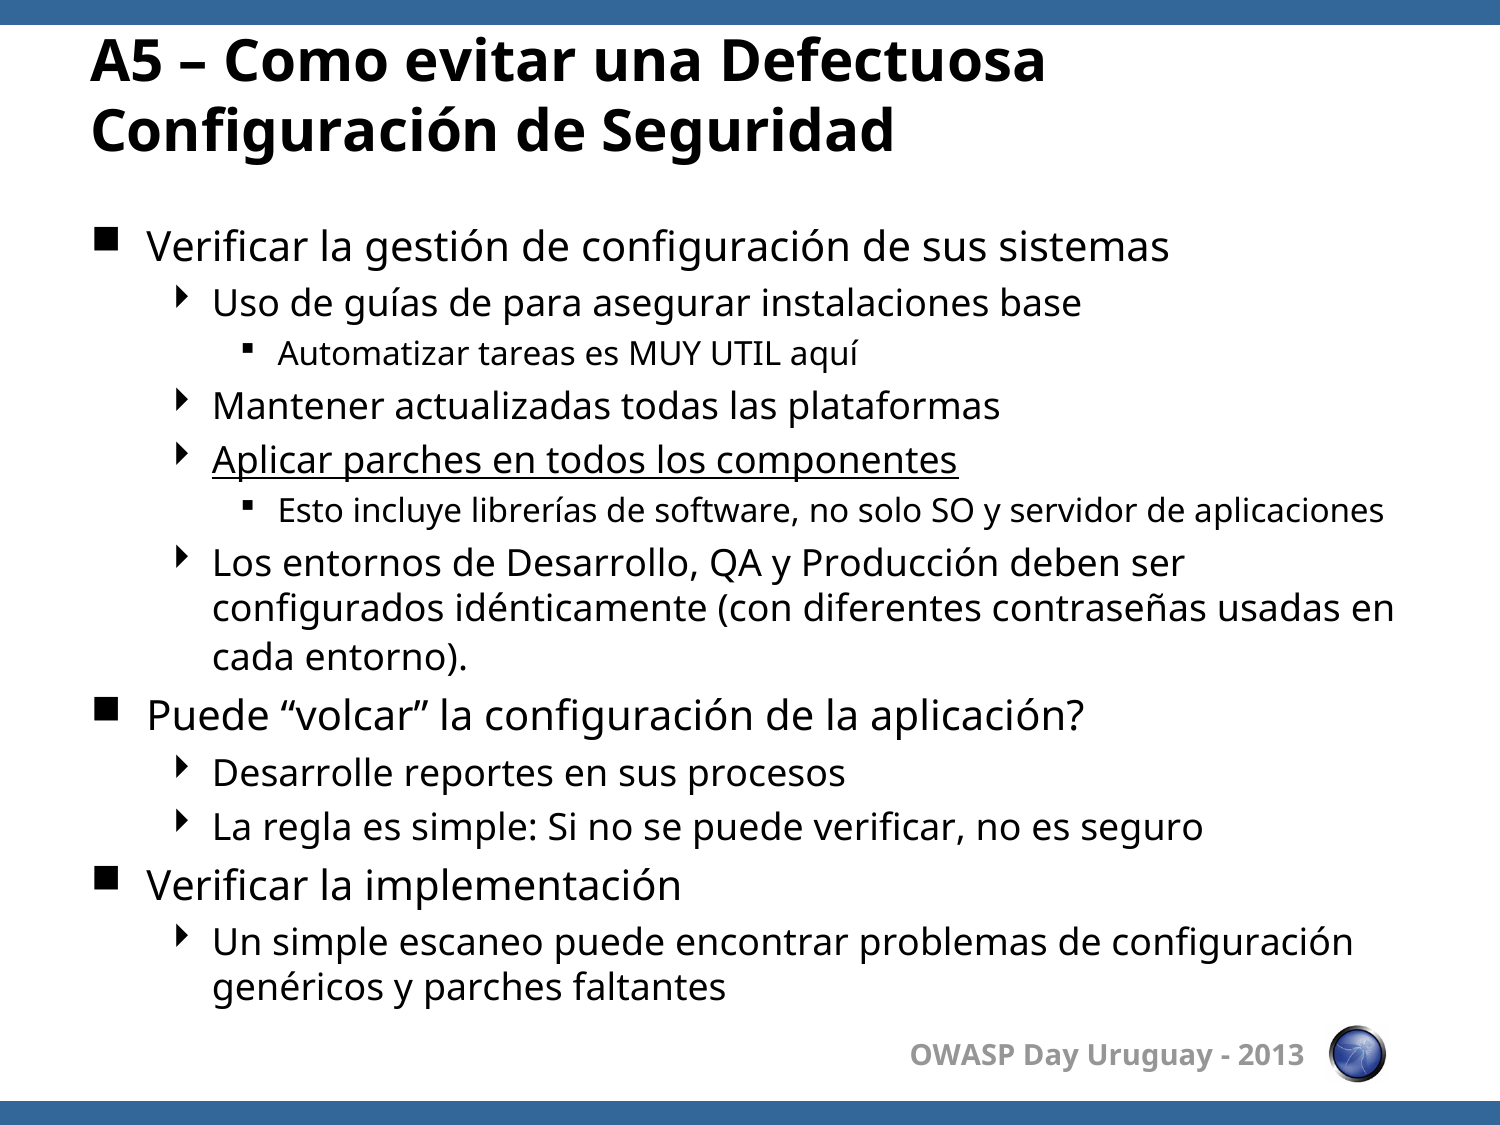

# A5 – Como evitar una Defectuosa Configuración de Seguridad
Verificar la gestión de configuración de sus sistemas
Uso de guías de para asegurar instalaciones base
Automatizar tareas es MUY UTIL aquí
Mantener actualizadas todas las plataformas
Aplicar parches en todos los componentes
Esto incluye librerías de software, no solo SO y servidor de aplicaciones
Los entornos de Desarrollo, QA y Producción deben ser configurados idénticamente (con diferentes contraseñas usadas en cada entorno).
Puede “volcar” la configuración de la aplicación?
Desarrolle reportes en sus procesos
La regla es simple: Si no se puede verificar, no es seguro
Verificar la implementación
Un simple escaneo puede encontrar problemas de configuración genéricos y parches faltantes